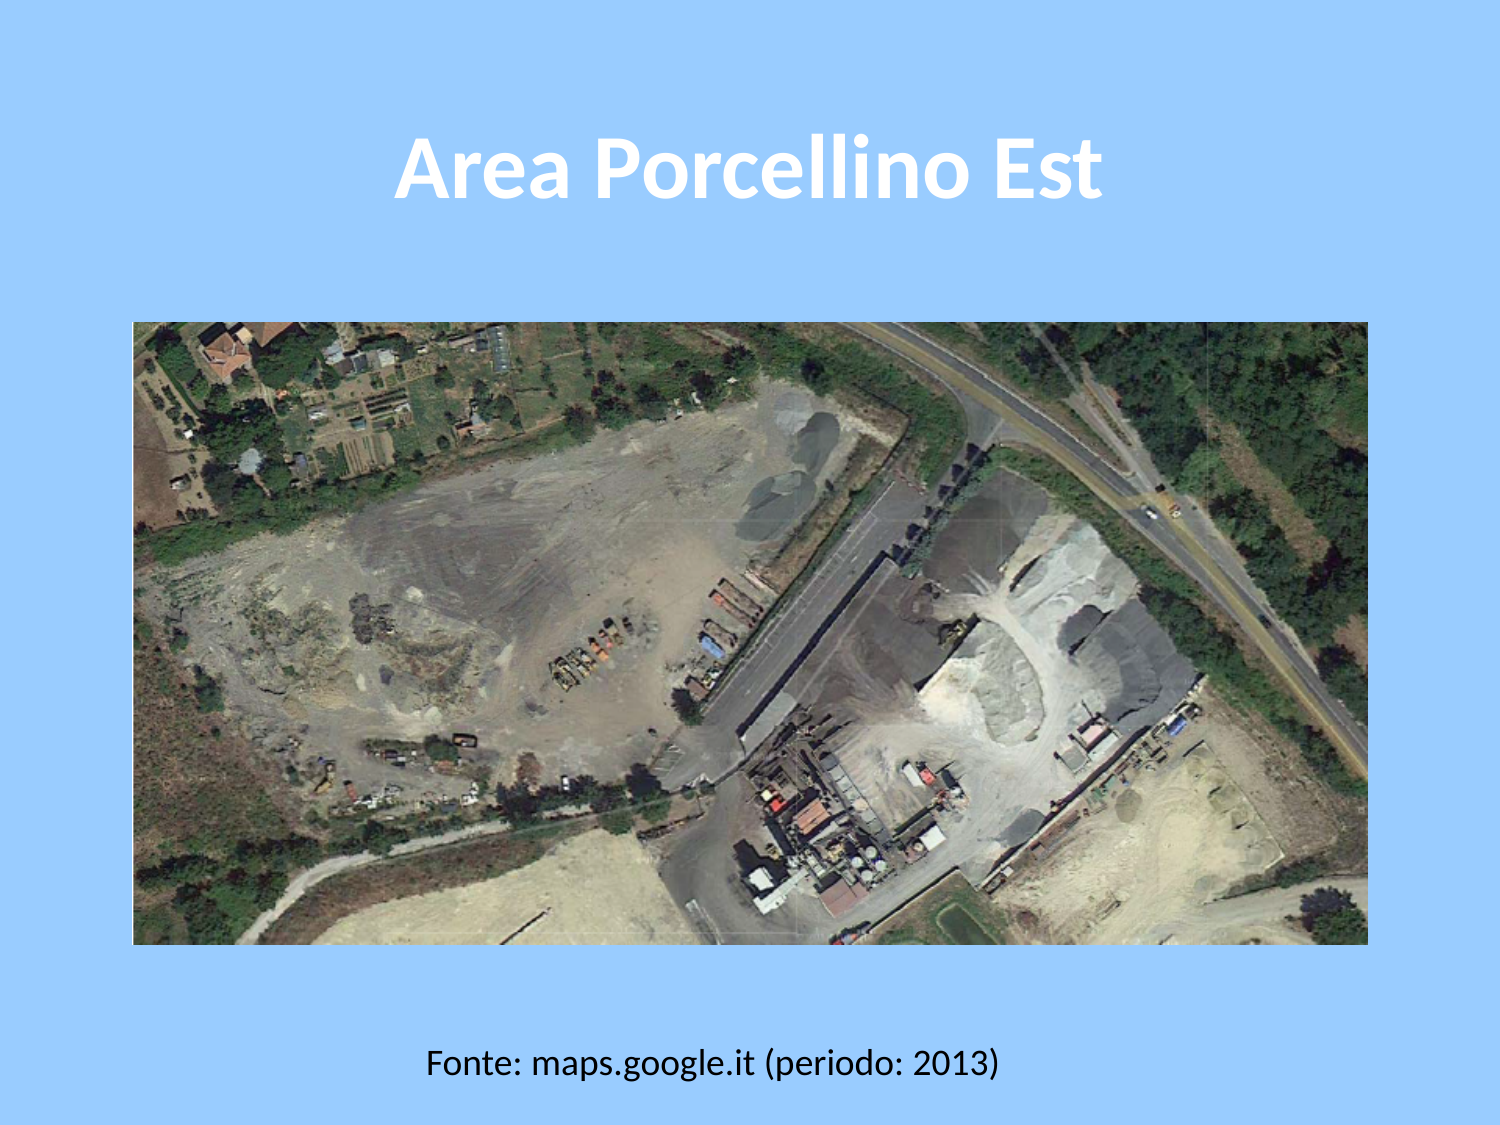

# Area Porcellino Est
Fonte: maps.google.it (periodo: 2013)